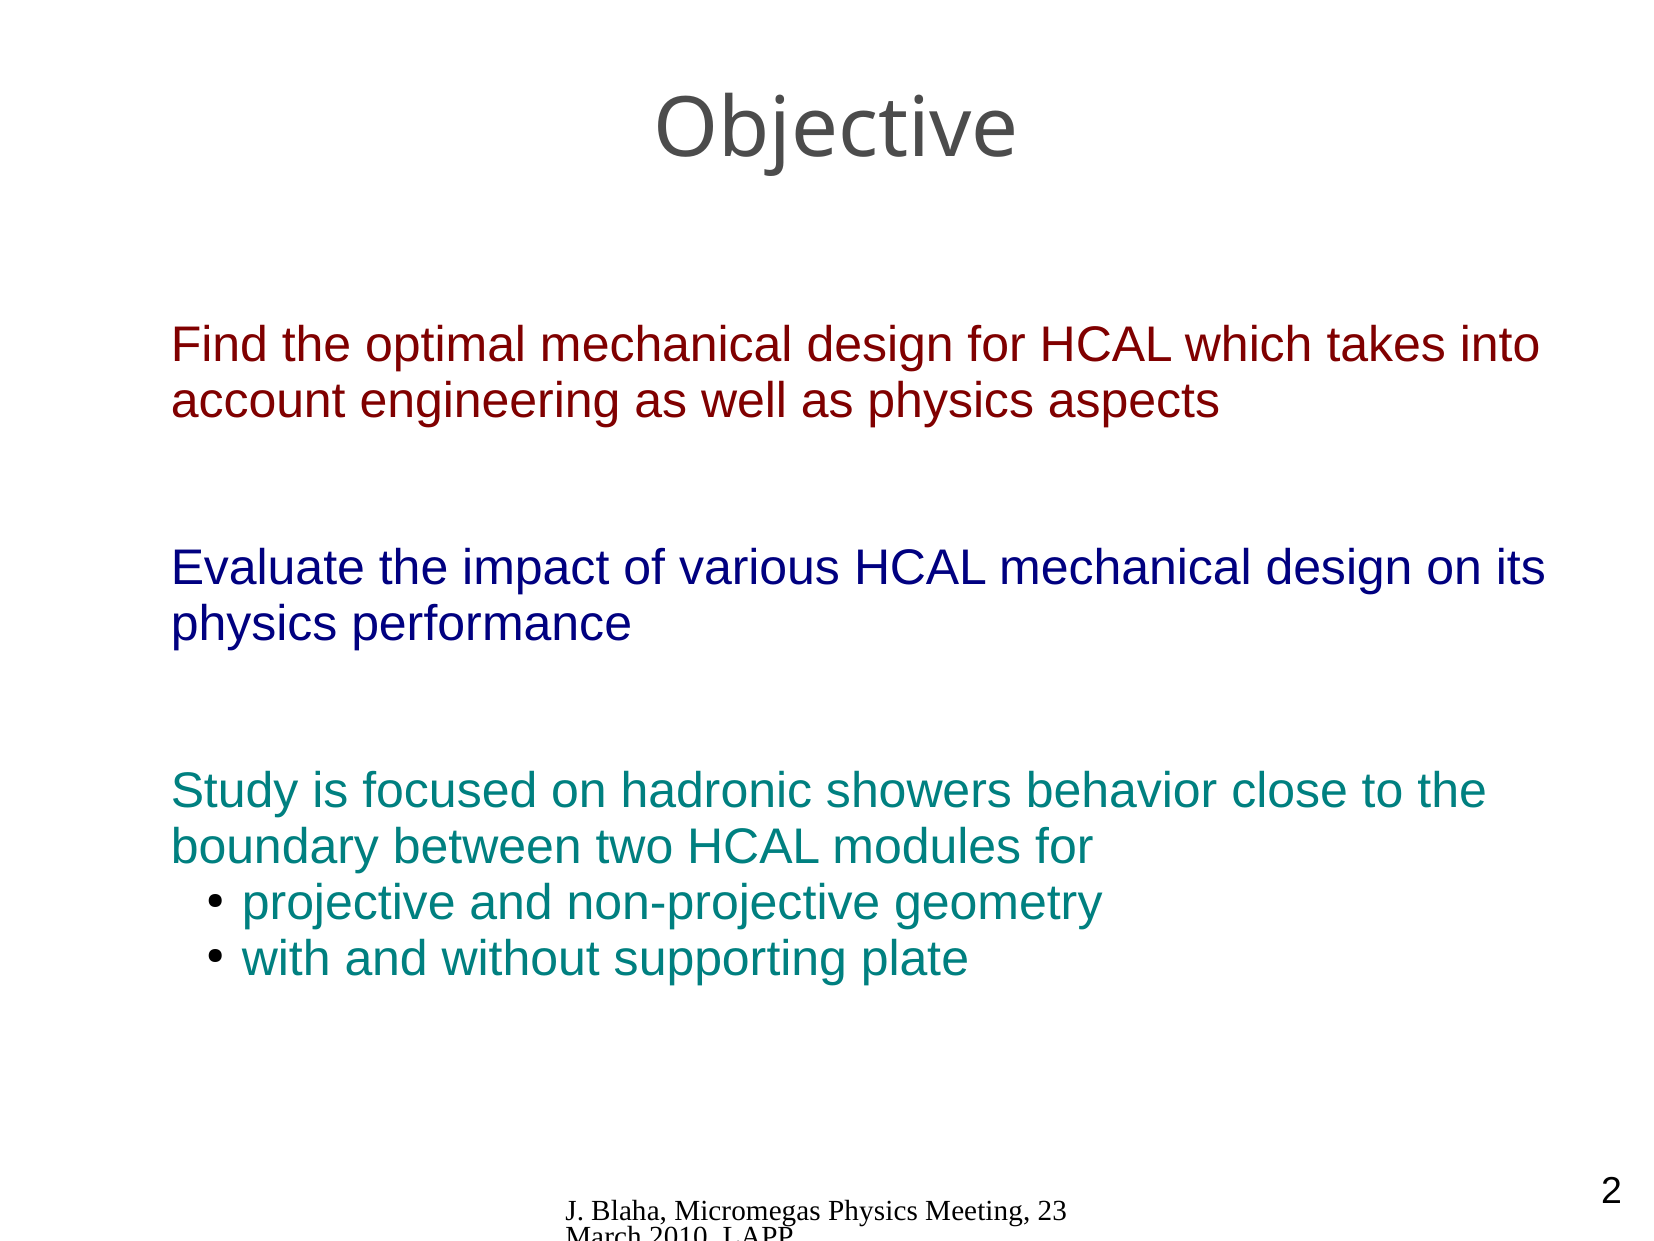

Objective
#
Find the optimal mechanical design for HCAL which takes into account engineering as well as physics aspects
Evaluate the impact of various HCAL mechanical design on its physics performance
Study is focused on hadronic showers behavior close to the boundary between two HCAL modules for
projective and non-projective geometry
with and without supporting plate
2
J. Blaha, Micromegas Physics Meeting, 23 March 2010, LAPP